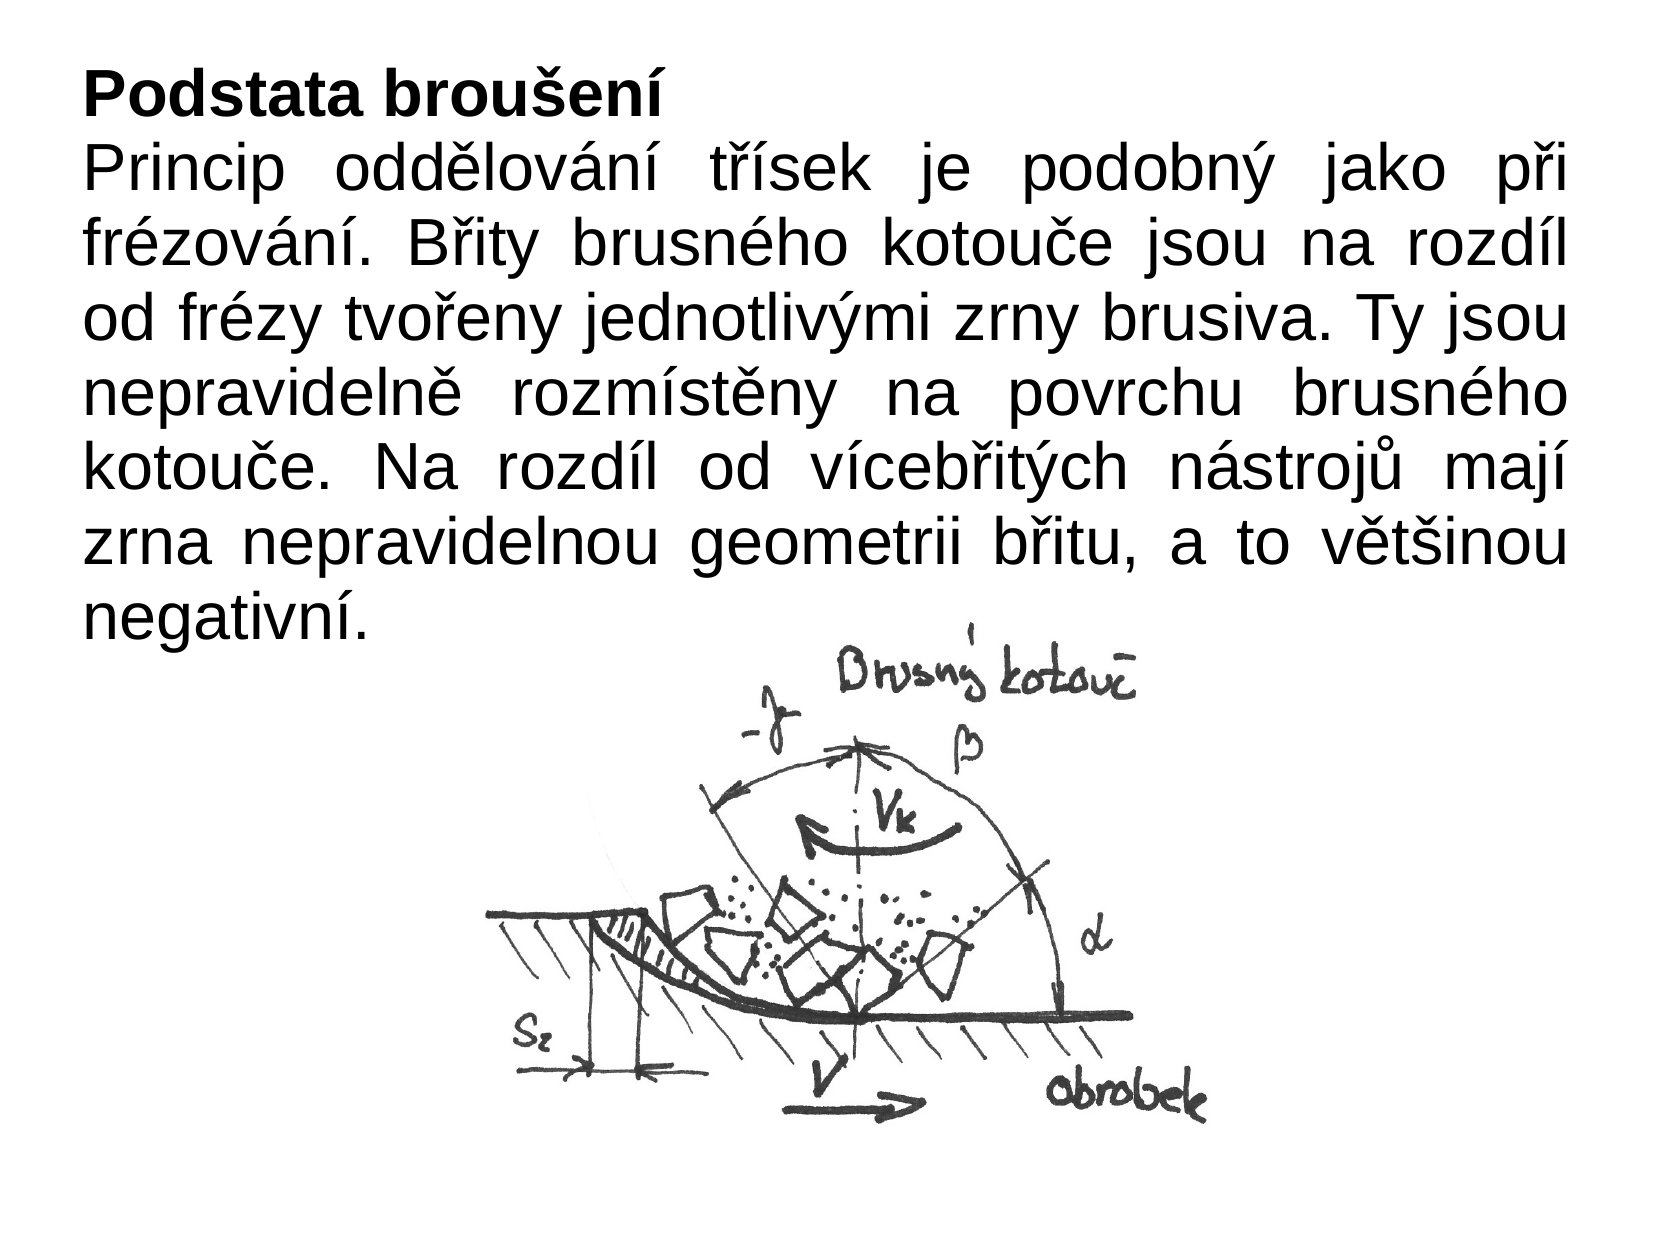

# Podstata broušení
Princip oddělování třísek je podobný jako při frézování. Břity brusného kotouče jsou na rozdíl od frézy tvořeny jednotlivými zrny brusiva. Ty jsou nepravidelně rozmístěny na povrchu brusného kotouče. Na rozdíl od vícebřitých nástrojů mají zrna nepravidelnou geometrii břitu, a to většinou negativní.